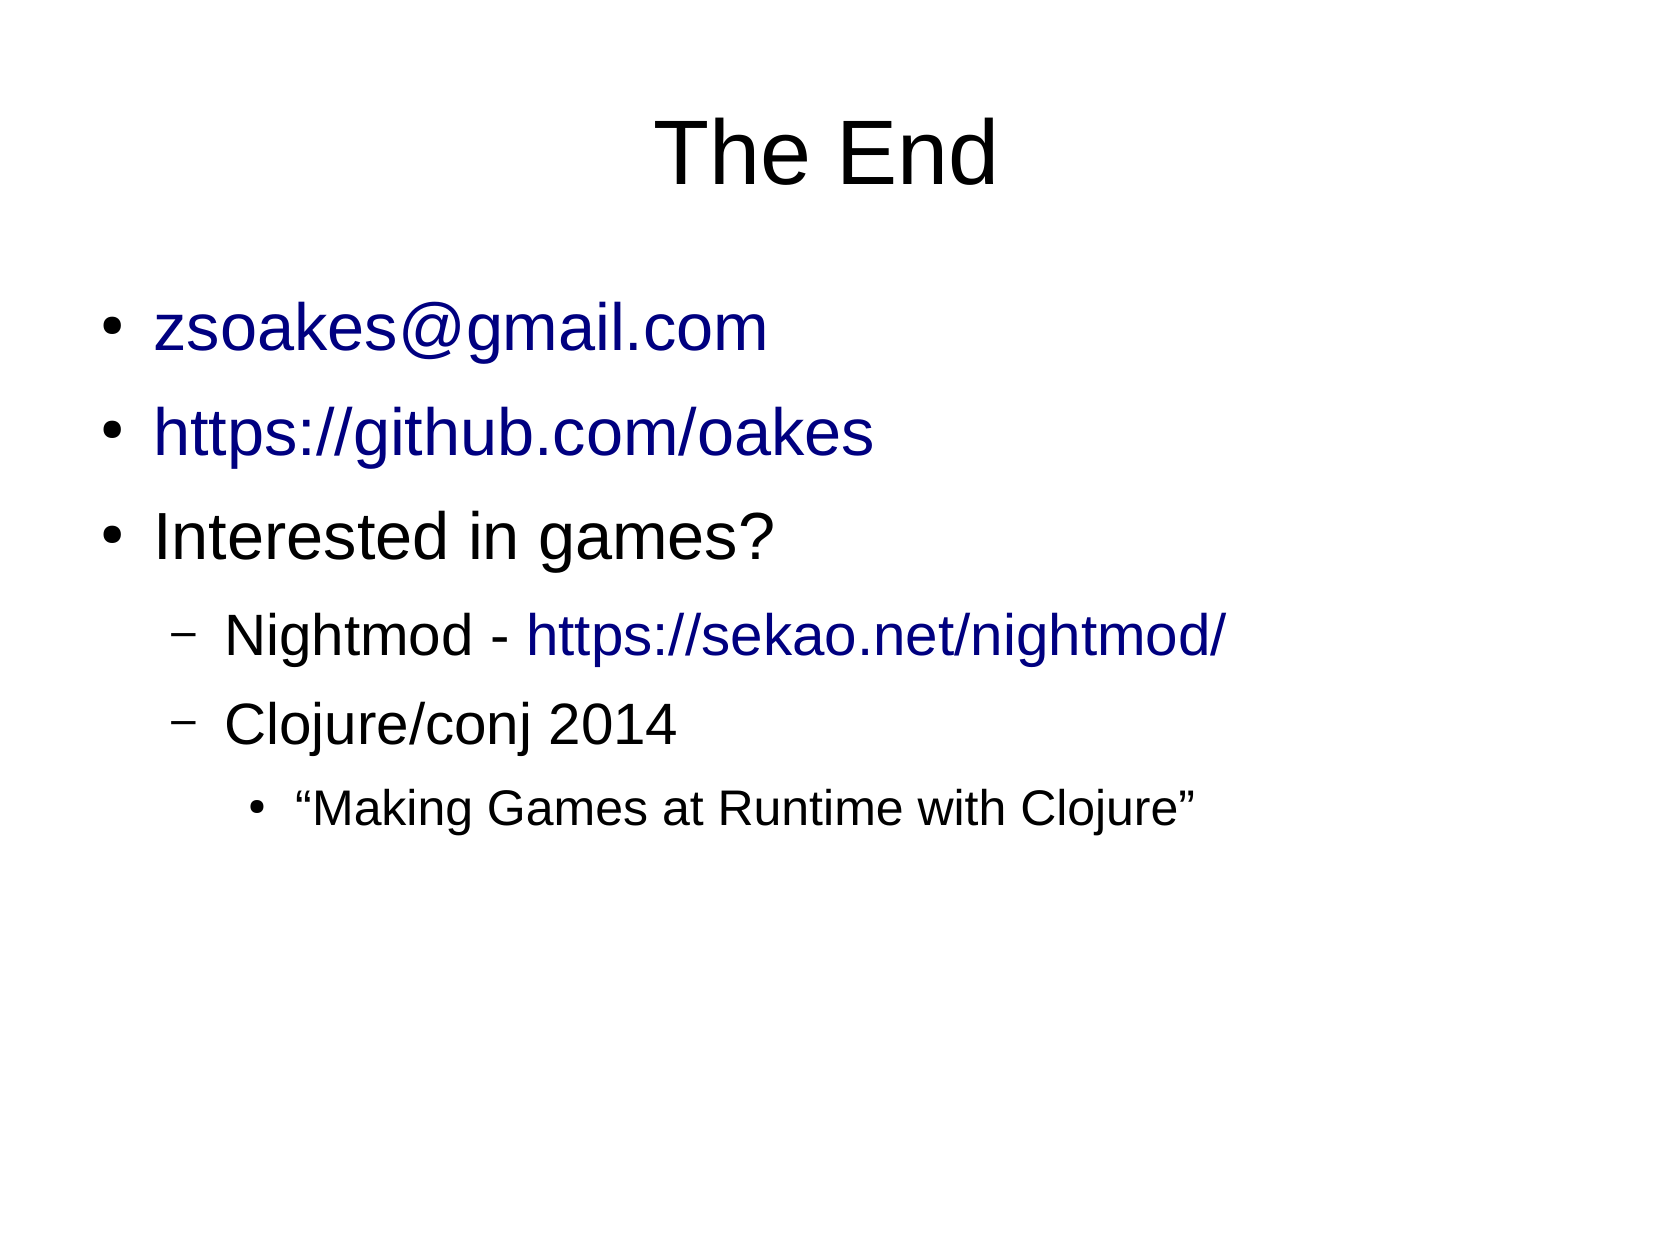

# The End
zsoakes@gmail.com
https://github.com/oakes
Interested in games?
Nightmod - https://sekao.net/nightmod/
Clojure/conj 2014
“Making Games at Runtime with Clojure”